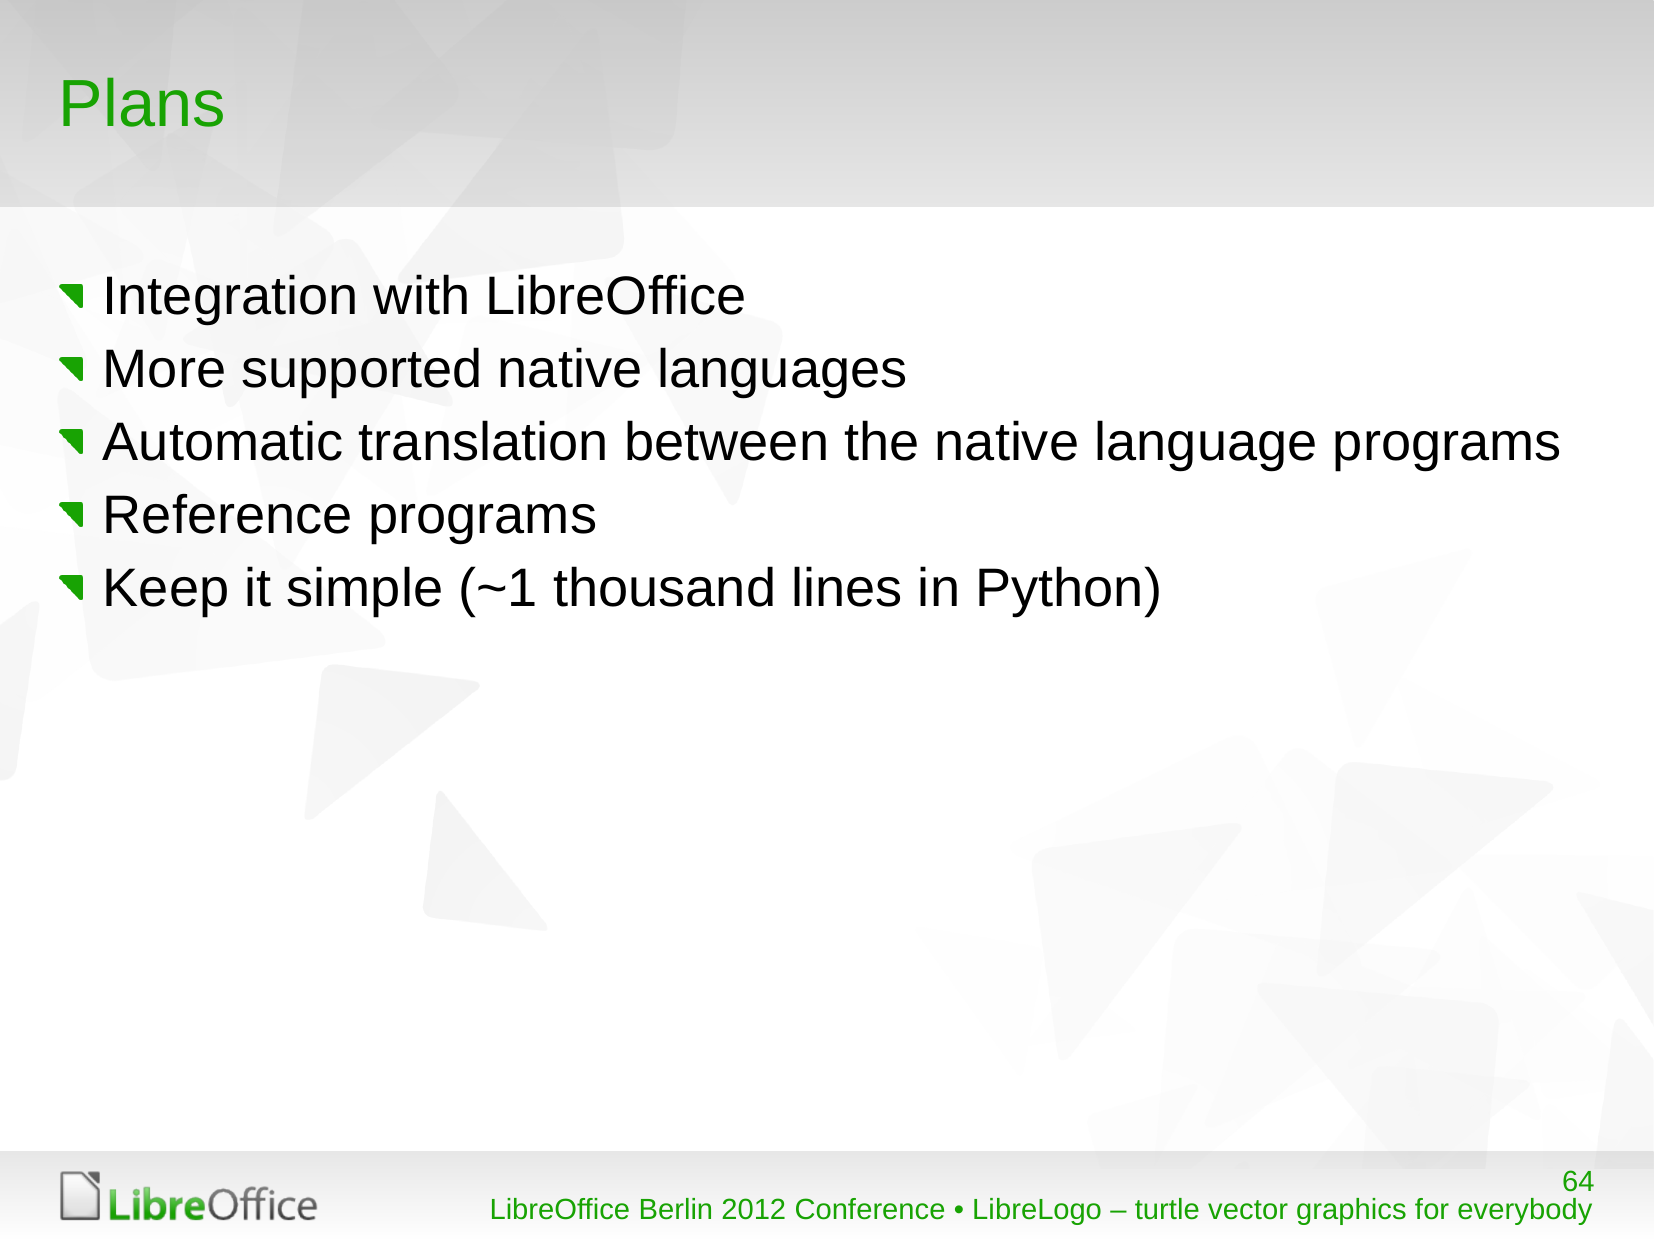

# Plans
Integration with LibreOffice
More supported native languages
Automatic translation between the native language programs
Reference programs
Keep it simple (~1 thousand lines in Python)
64
LibreOffice Berlin 2012 Conference • LibreLogo – turtle vector graphics for everybody